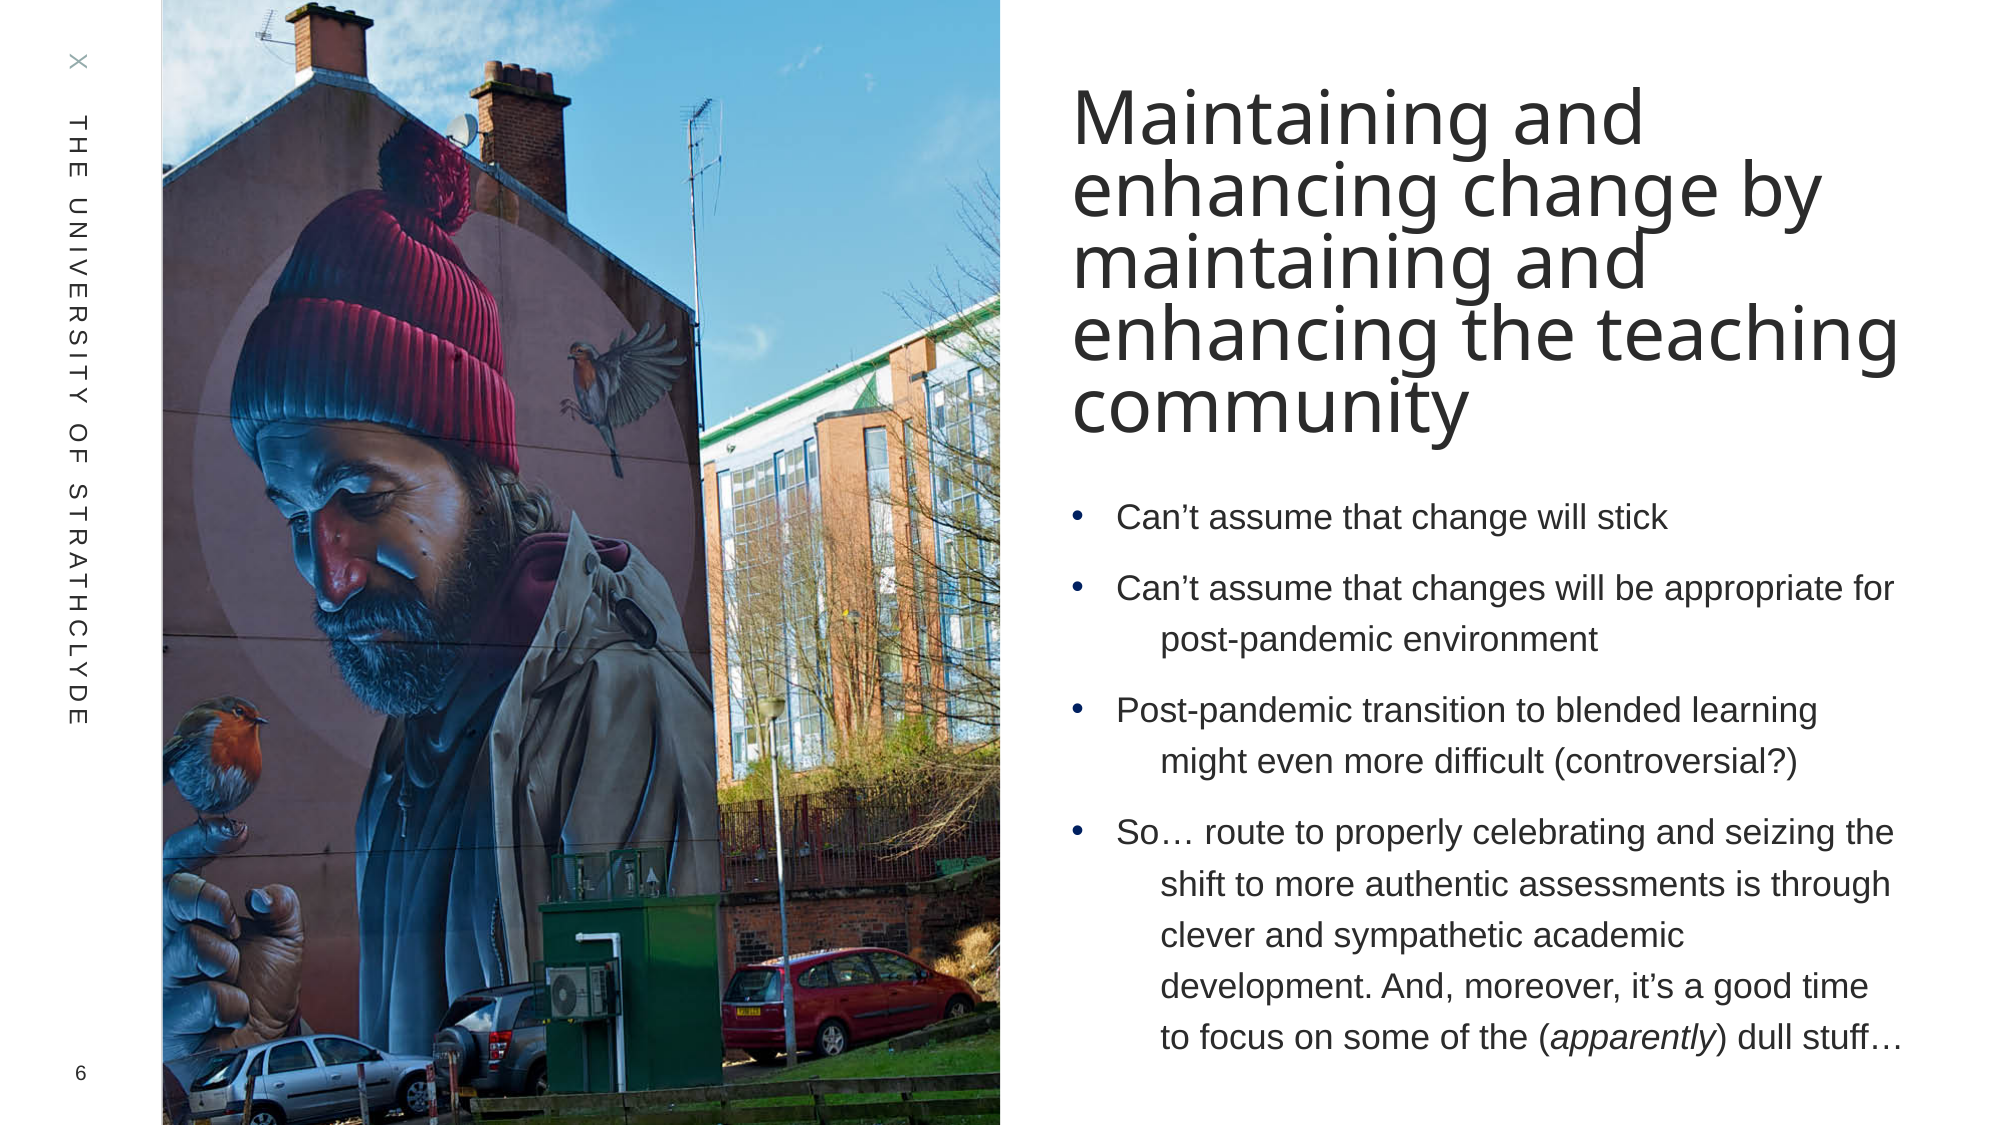

# Maintaining and enhancing change by maintaining and enhancing the teaching community
Can’t assume that change will stick
Can’t assume that changes will be appropriate for post-pandemic environment
Post-pandemic transition to blended learning might even more difficult (controversial?)
So… route to properly celebrating and seizing the shift to more authentic assessments is through clever and sympathetic academic development. And, moreover, it’s a good time to focus on some of the (apparently) dull stuff…